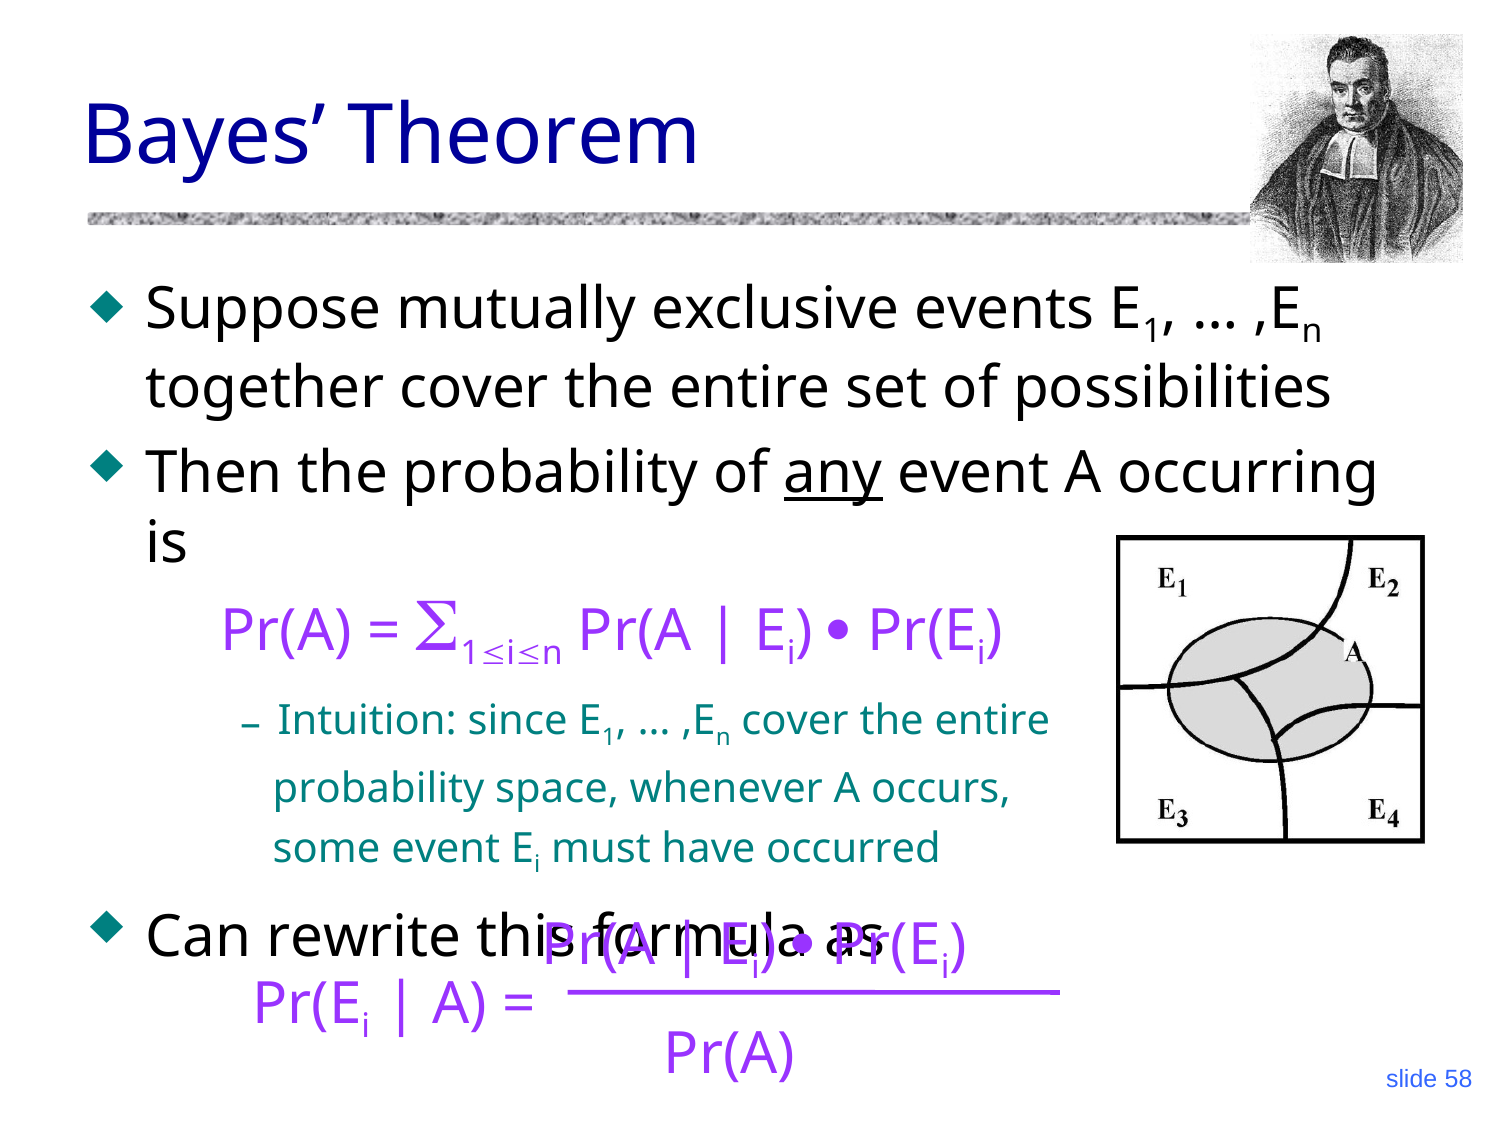

Bayes’ Theorem
Suppose mutually exclusive events E1, … ,En together cover the entire set of possibilities
Then the probability of any event A occurring is
		Pr(A) = 1in Pr(A | Ei)  Pr(Ei)
Intuition: since E1, … ,En cover the entire
 probability space, whenever A occurs,
 some event Ei must have occurred
Can rewrite this formula as
 Pr(A | Ei)  Pr(Ei)
Pr(Ei | A) =
 Pr(A)
slide